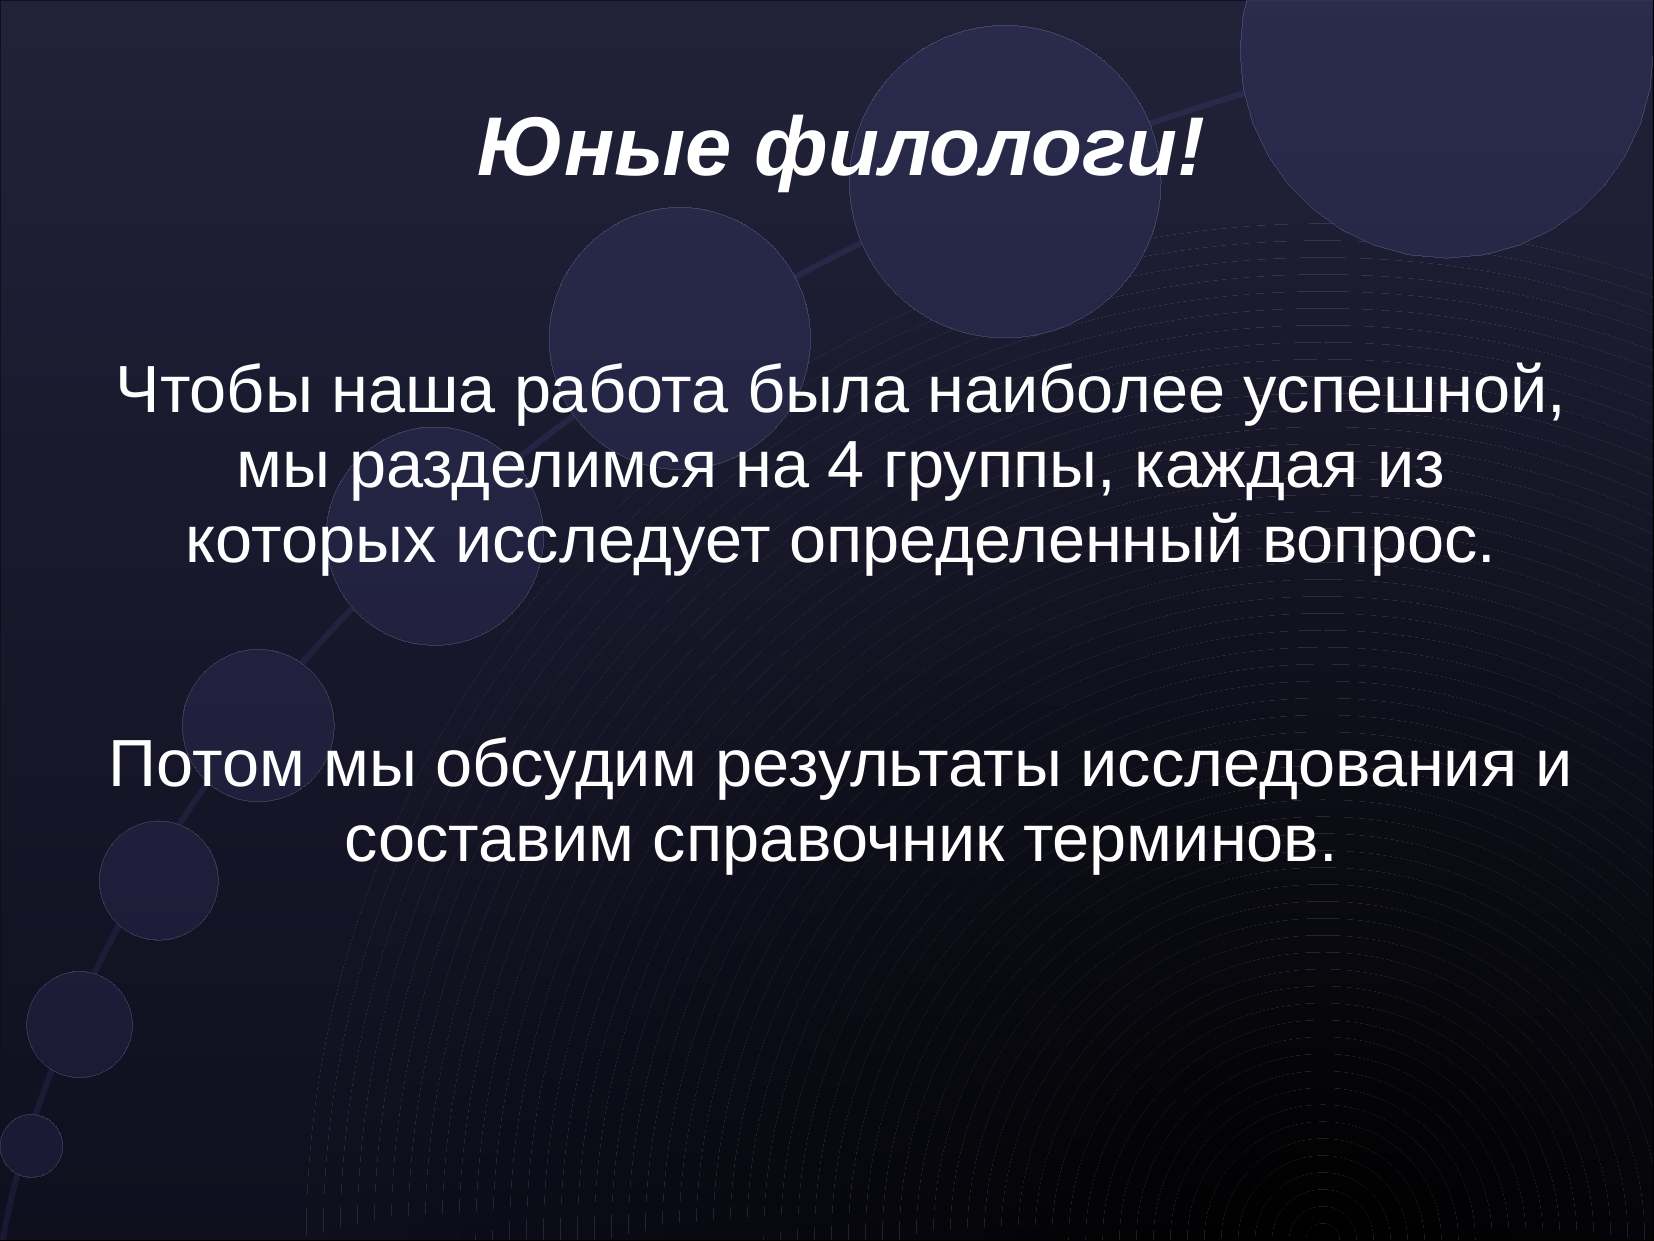

Юные филологи!
Чтобы наша работа была наиболее успешной, мы разделимся на 4 группы, каждая из которых исследует определенный вопрос.
Потом мы обсудим результаты исследования и составим справочник терминов.